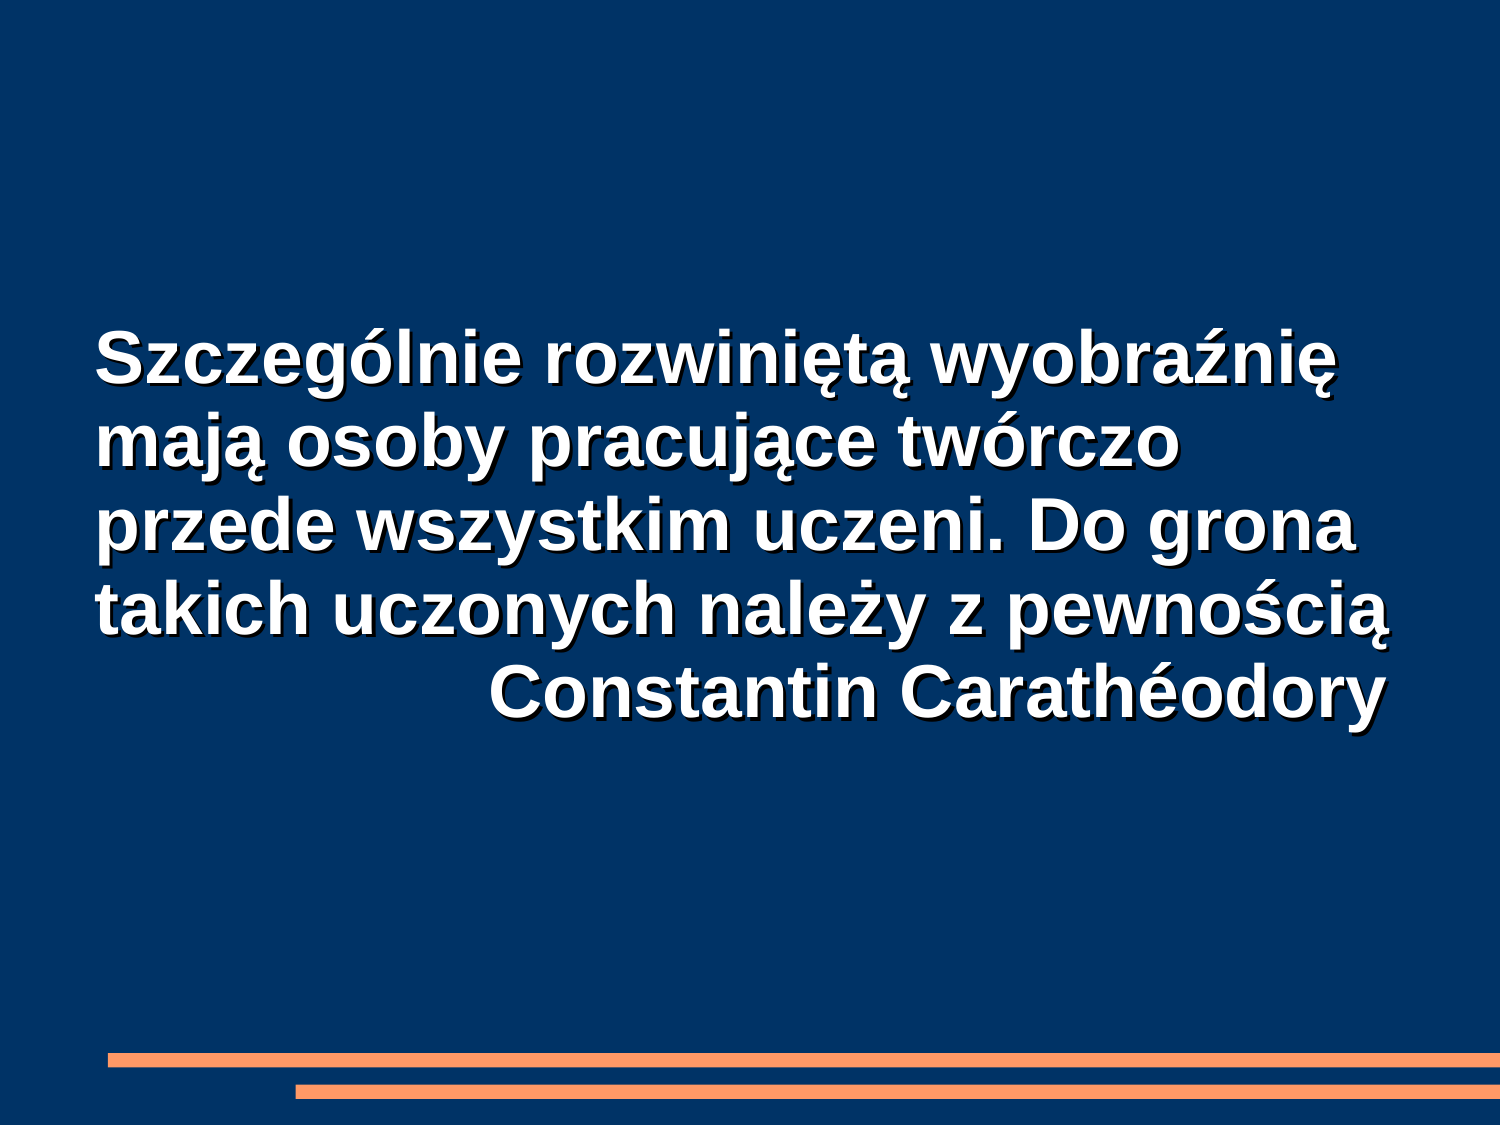

Szczególnie rozwiniętą wyobraźnię mają osoby pracujące twórczo przede wszystkim uczeni. Do grona takich uczonych należy z pewnością
 Constantin Carathéodory